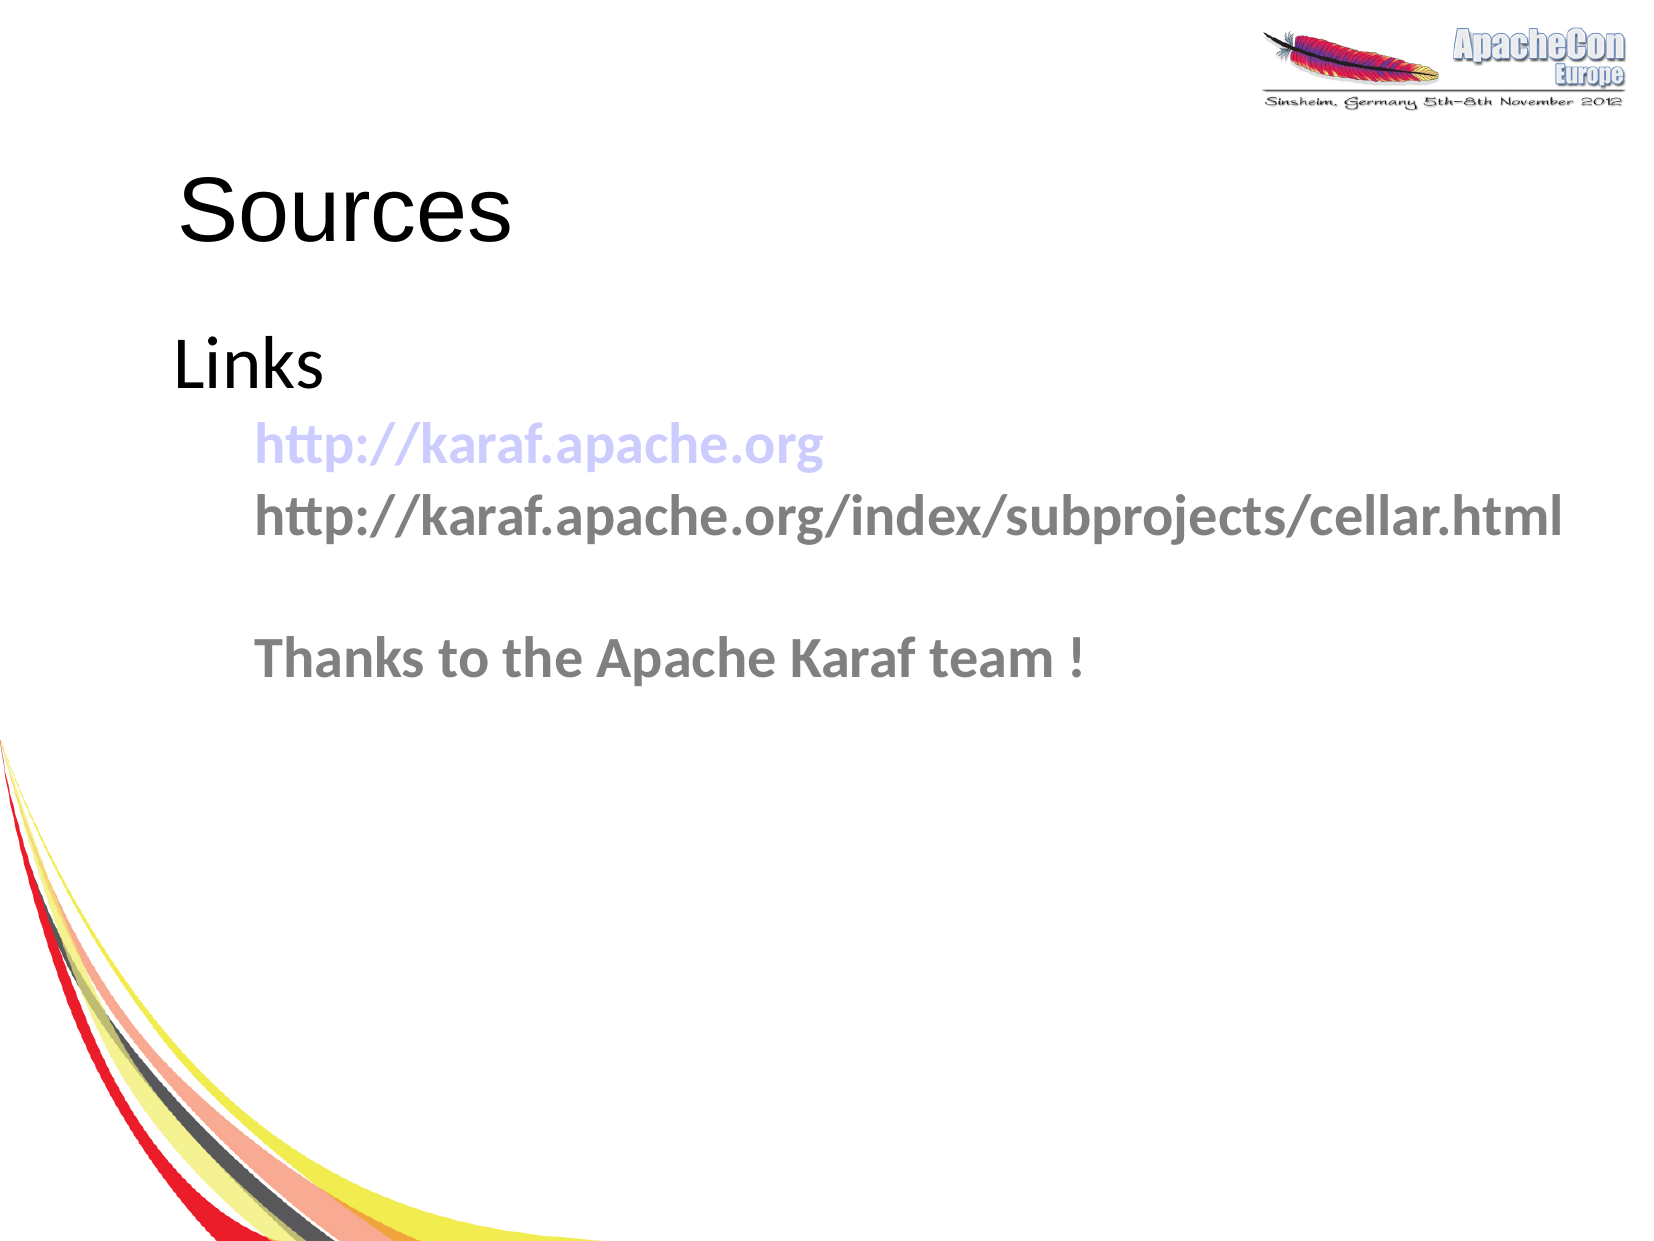

# Sources
Links
http://karaf.apache.org
http://karaf.apache.org/index/subprojects/cellar.html
Thanks to the Apache Karaf team !